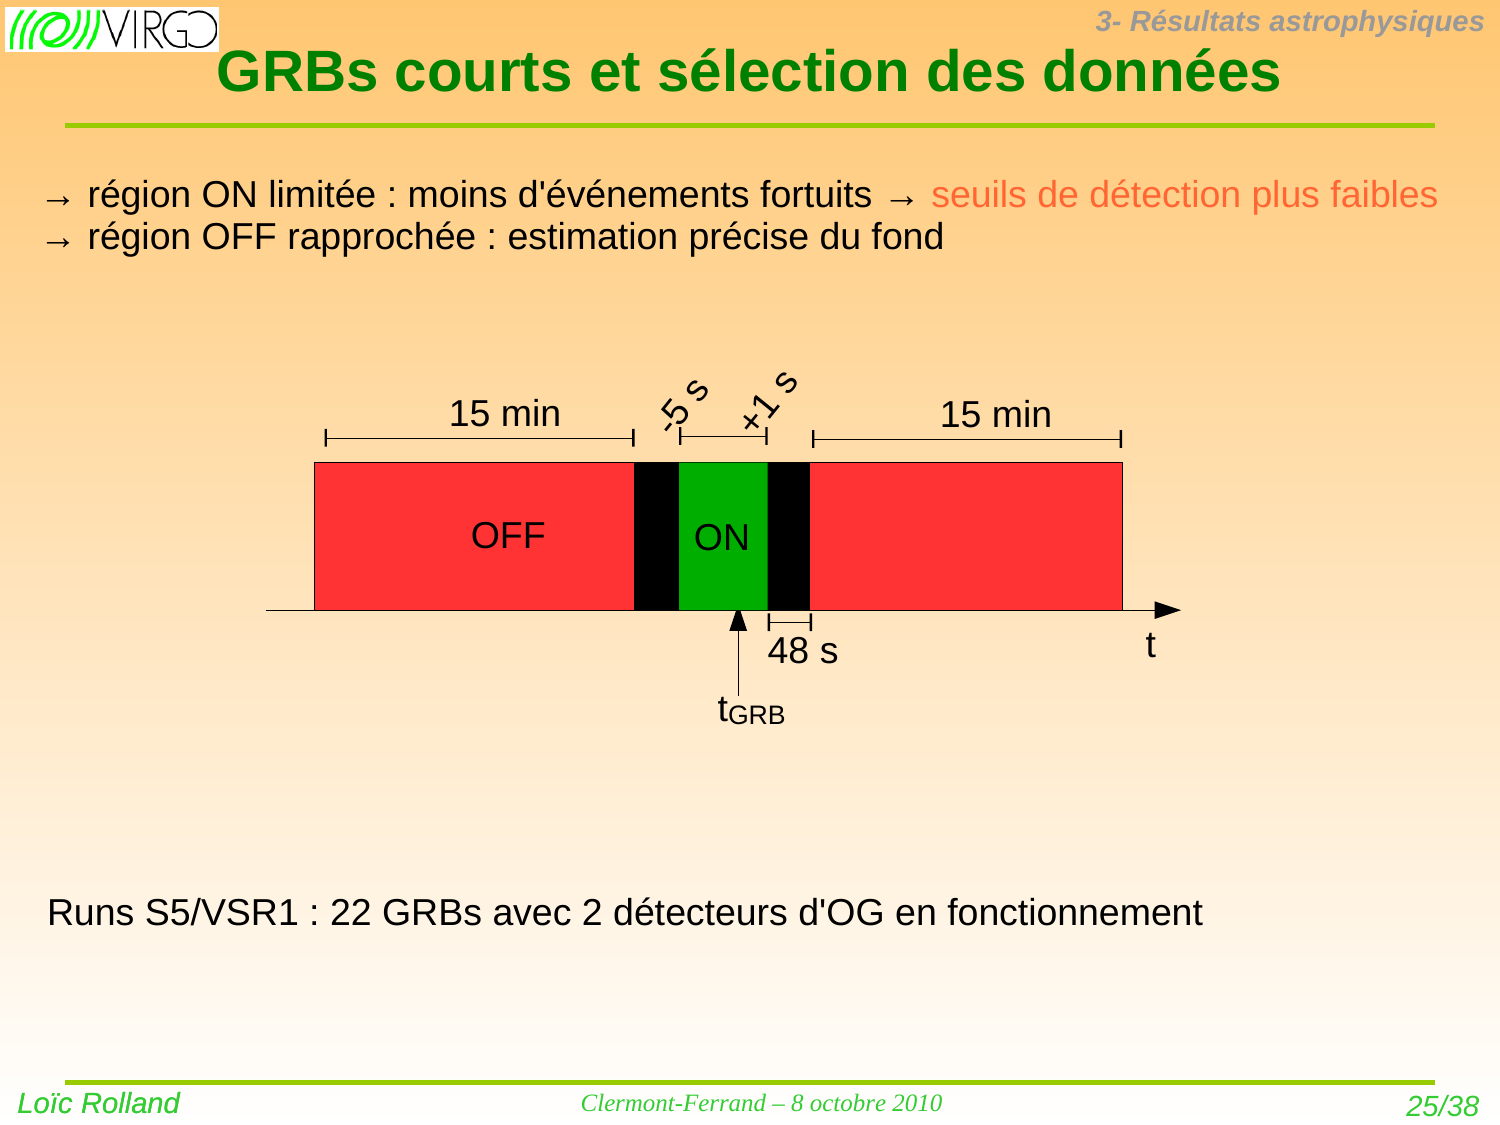

3- Résultats astrophysiques
# GRBs courts et sélection des données
→ région ON limitée : moins d'événements fortuits → seuils de détection plus faibles
→ région OFF rapprochée : estimation précise du fond
 +1 s
 -5 s
15 min
15 min
OFF
ON
t
48 s
tGRB
Runs S5/VSR1 : 22 GRBs avec 2 détecteurs d'OG en fonctionnement
25